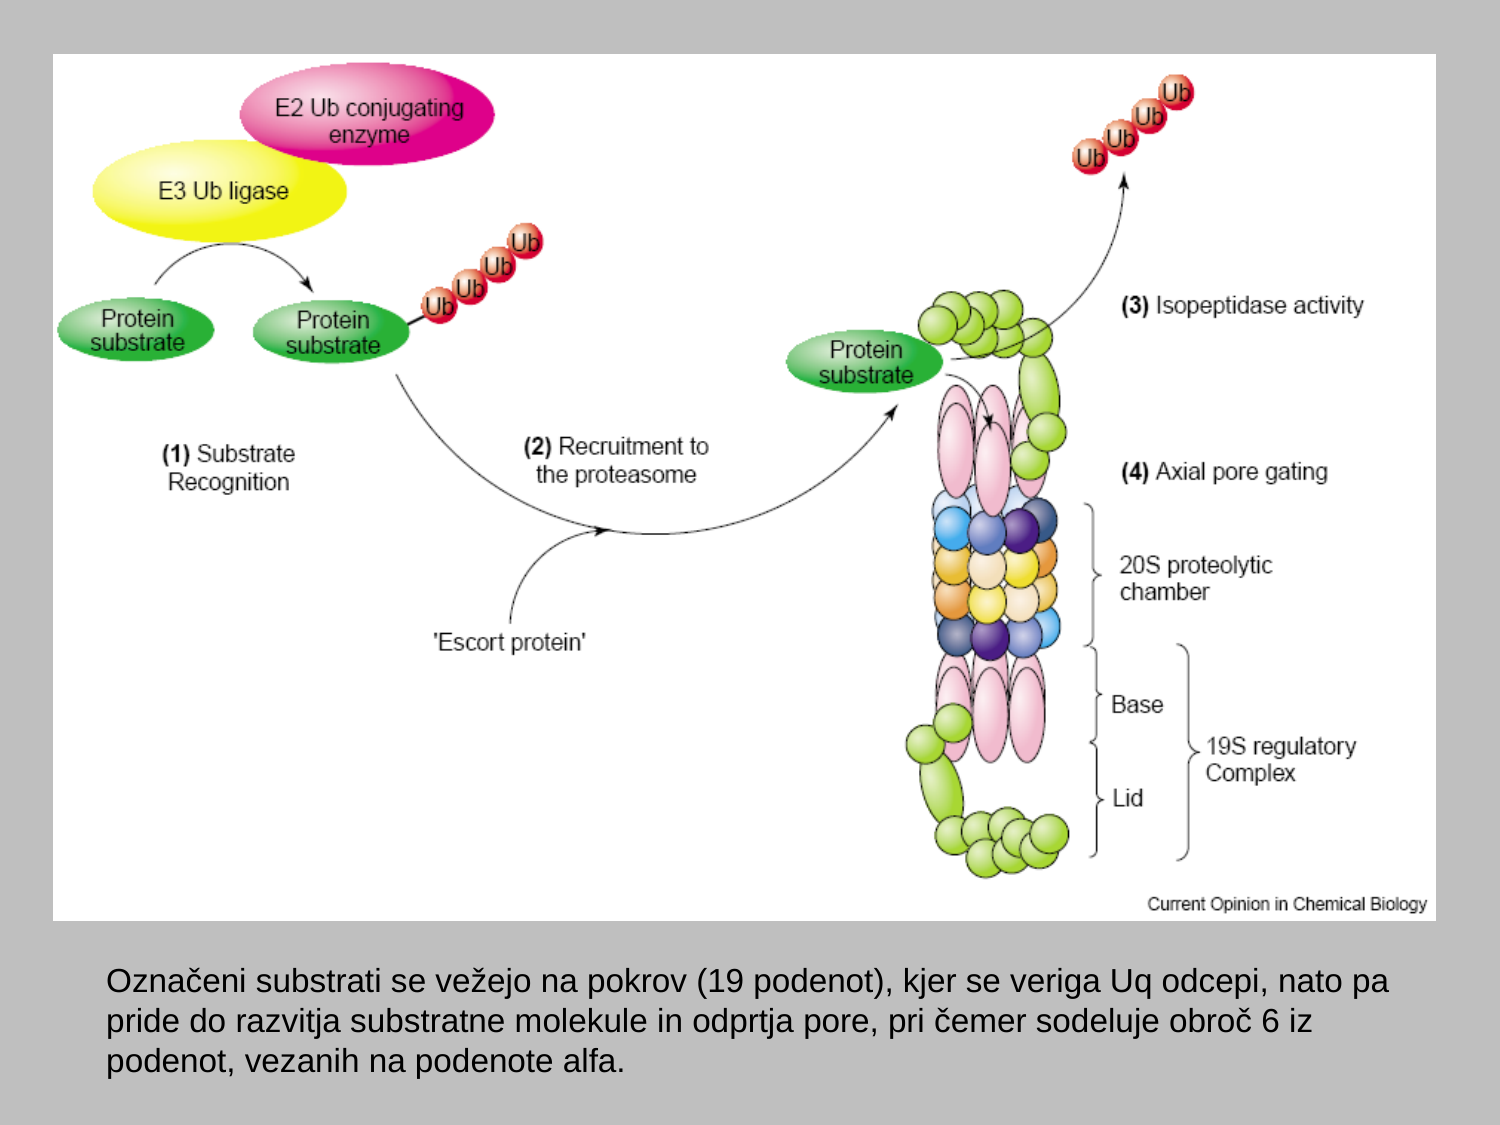

Označeni substrati se vežejo na pokrov (19 podenot), kjer se veriga Uq odcepi, nato pa pride do razvitja substratne molekule in odprtja pore, pri čemer sodeluje obroč 6 iz podenot, vezanih na podenote alfa.